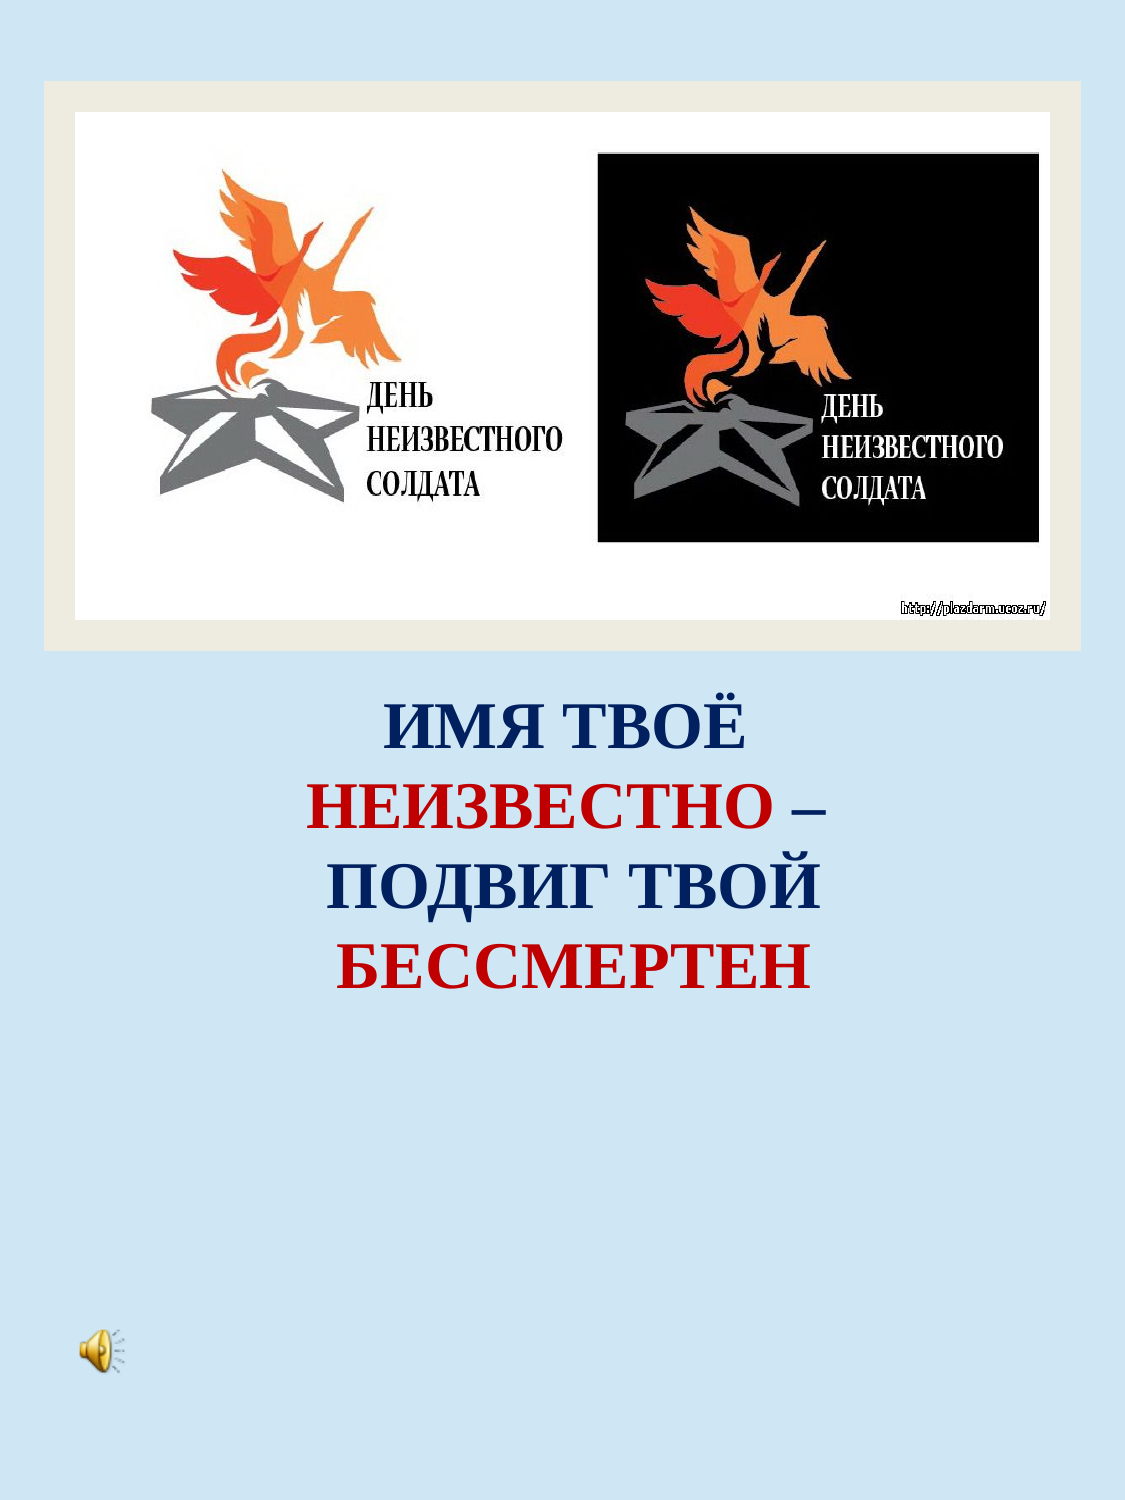

ИМЯ ТВОЁ
НЕИЗВЕСТНО –
ПОДВИГ ТВОЙ БЕССМЕРТЕН
#